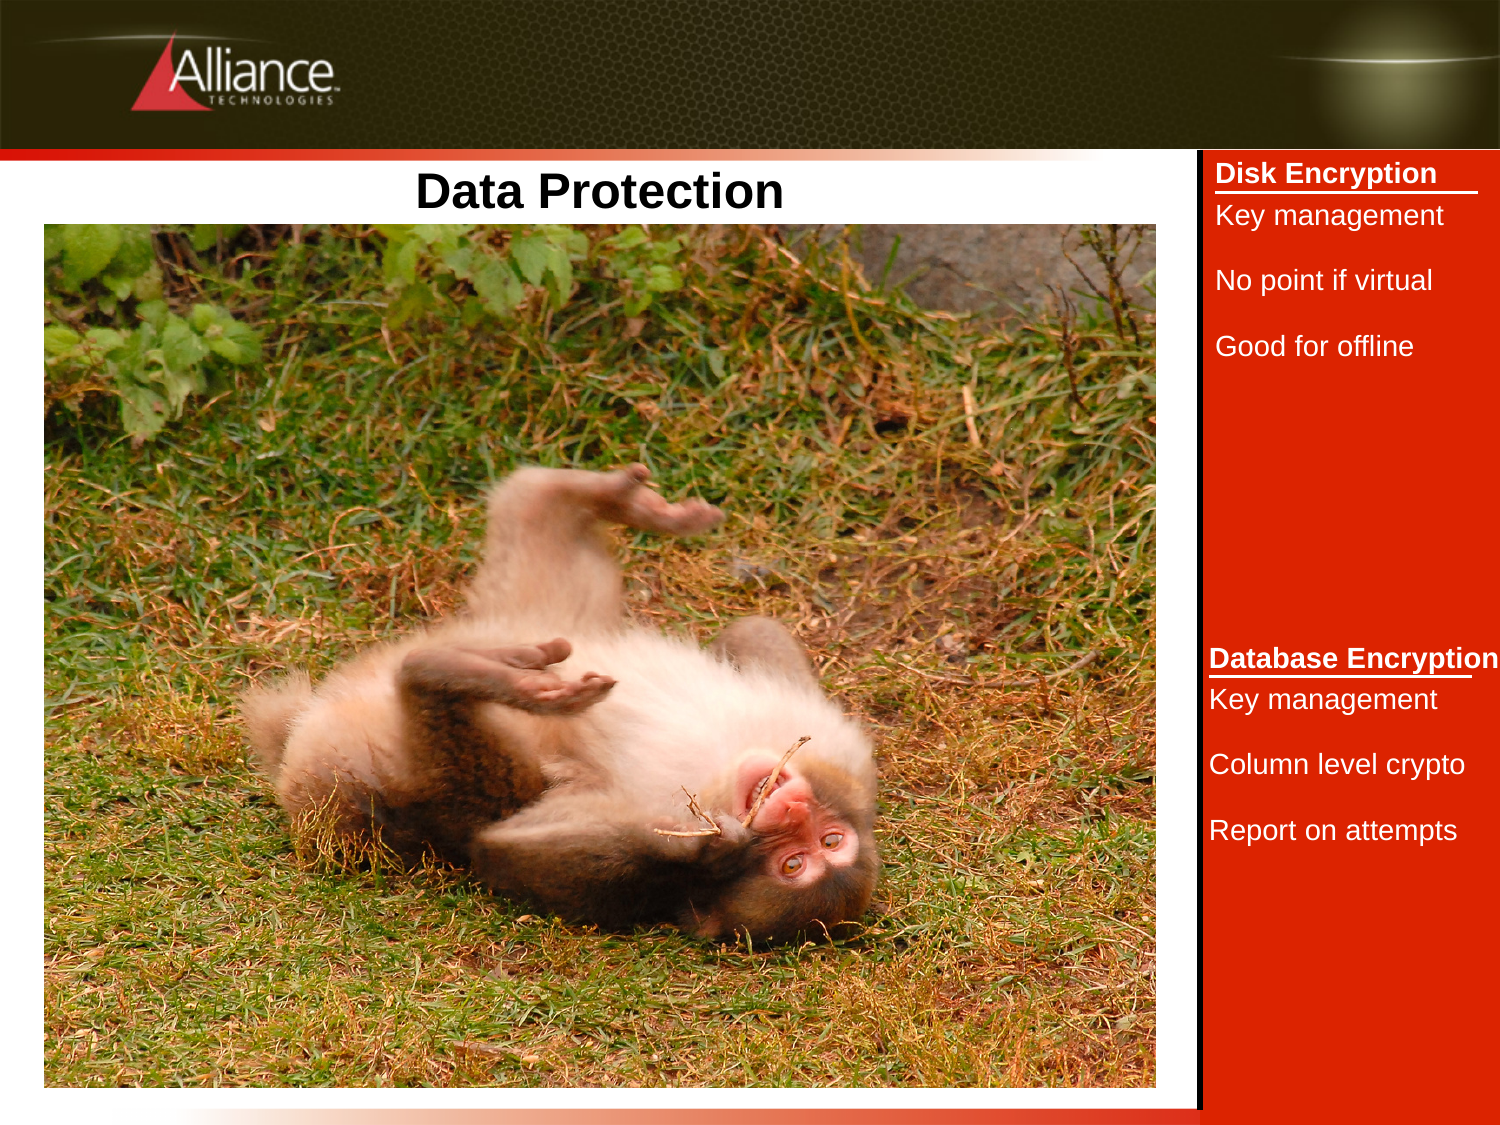

Disk Encryption
Data Protection
Key management
No point if virtual
Good for offline
Database Encryption
Key management
Column level crypto
Report on attempts